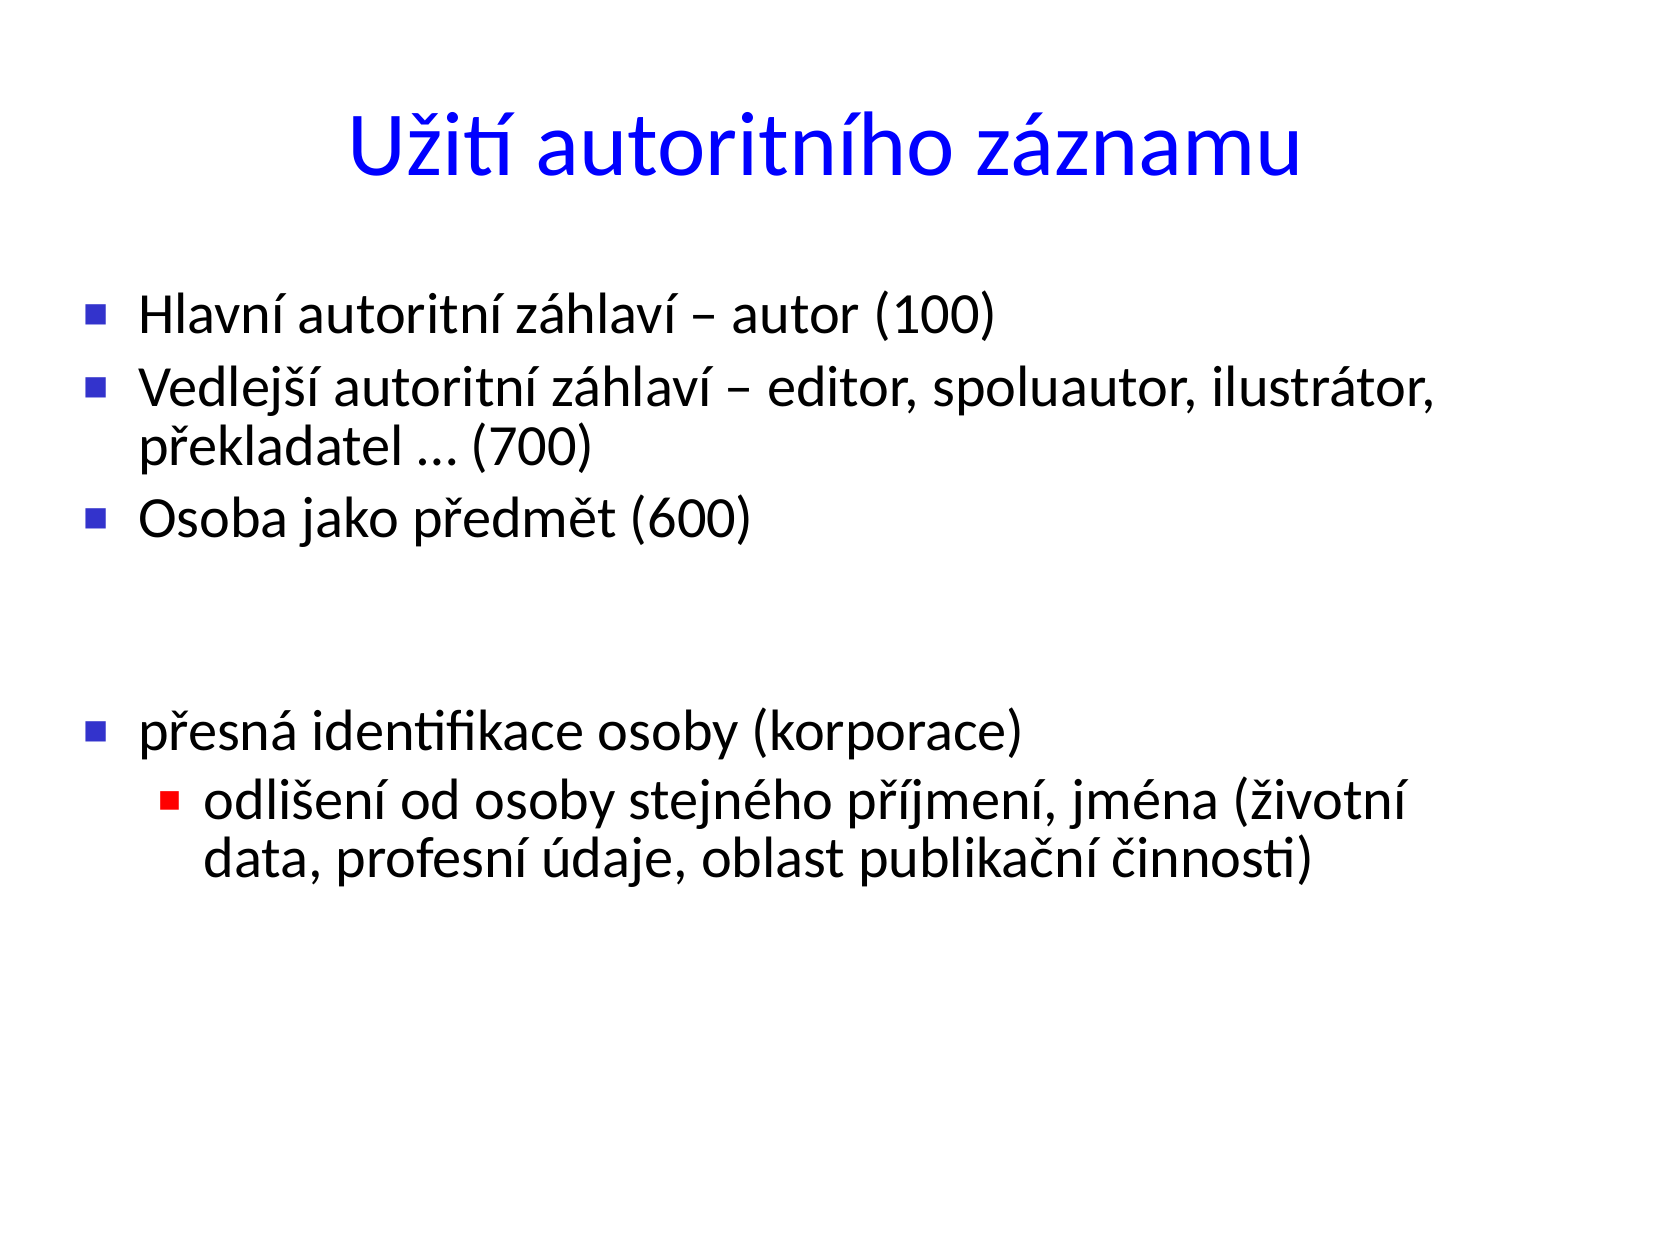

# Užití autoritního záznamu
Hlavní autoritní záhlaví – autor (100)
Vedlejší autoritní záhlaví – editor, spoluautor, ilustrátor, překladatel … (700)
Osoba jako předmět (600)
přesná identifikace osoby (korporace)
odlišení od osoby stejného příjmení, jména (životní data, profesní údaje, oblast publikační činnosti)